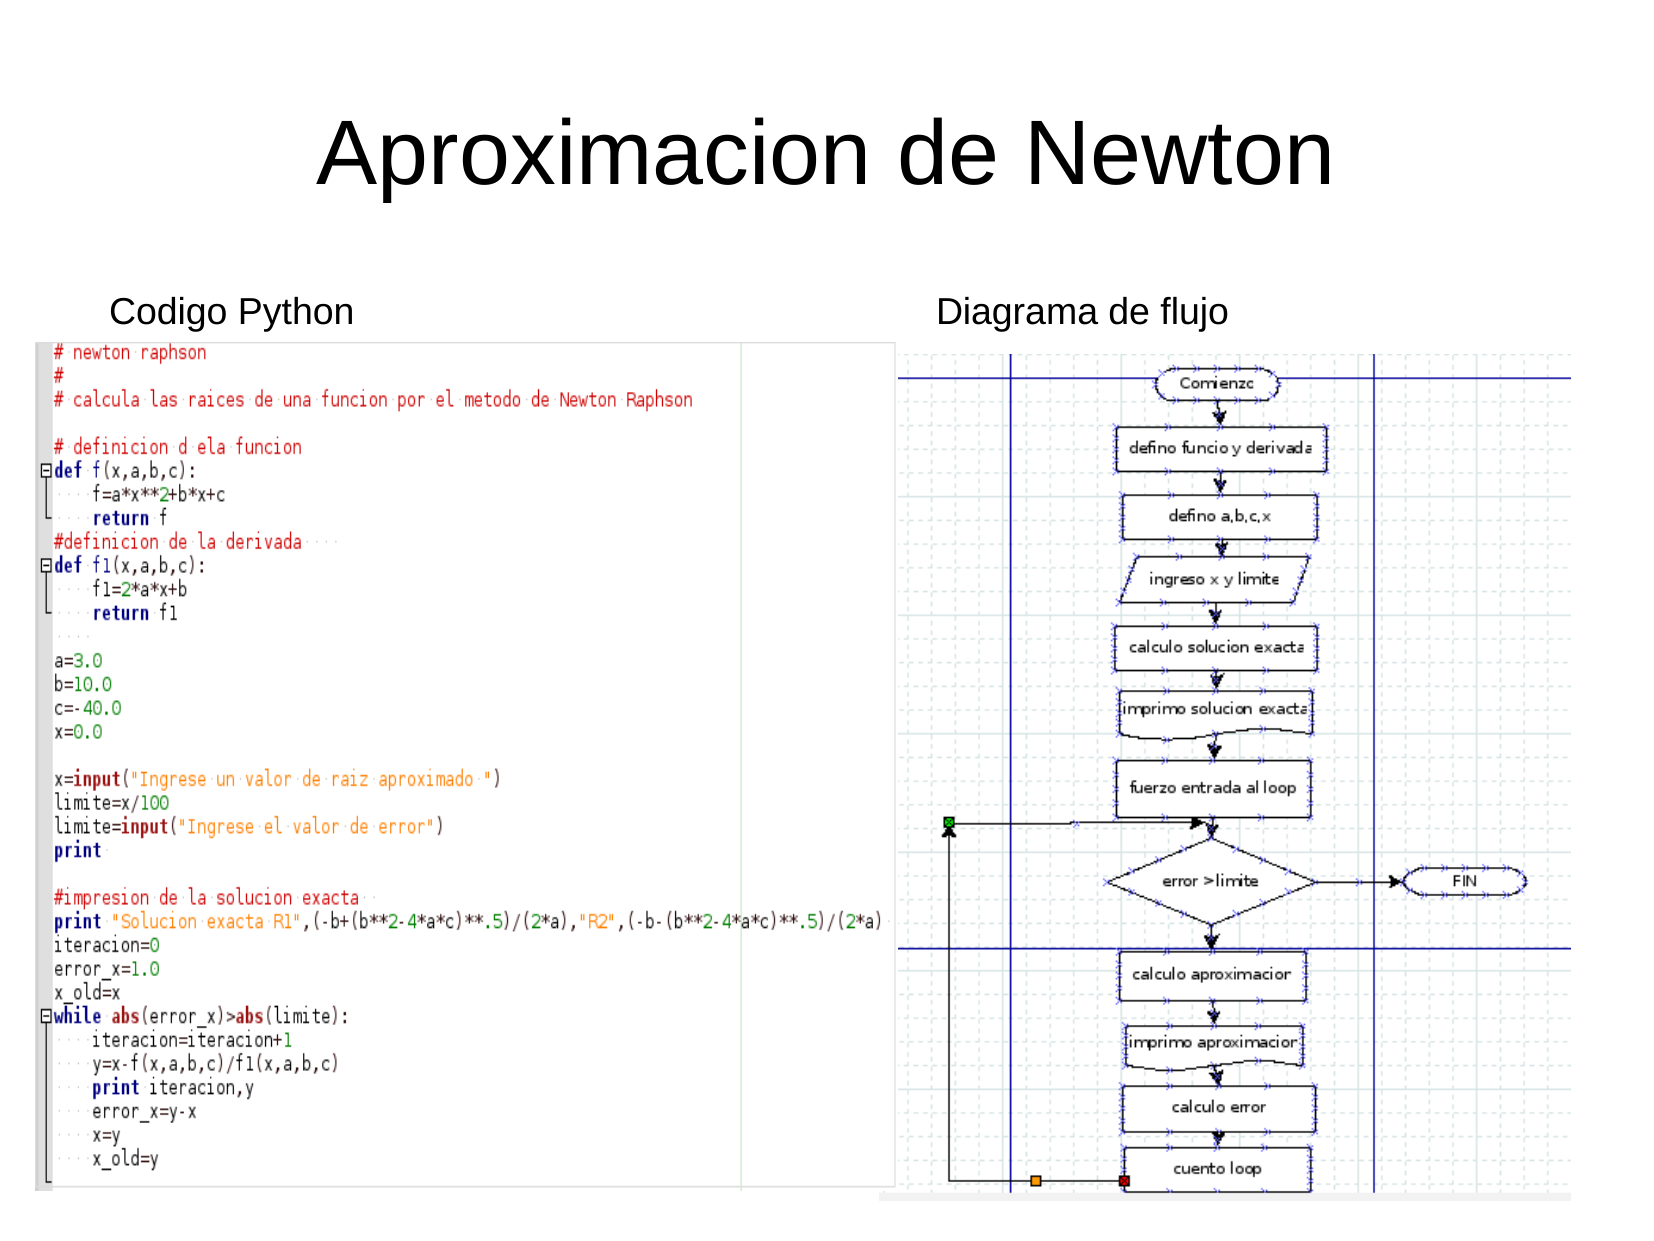

# Aproximacion de Newton
Codigo Python
Diagrama de flujo